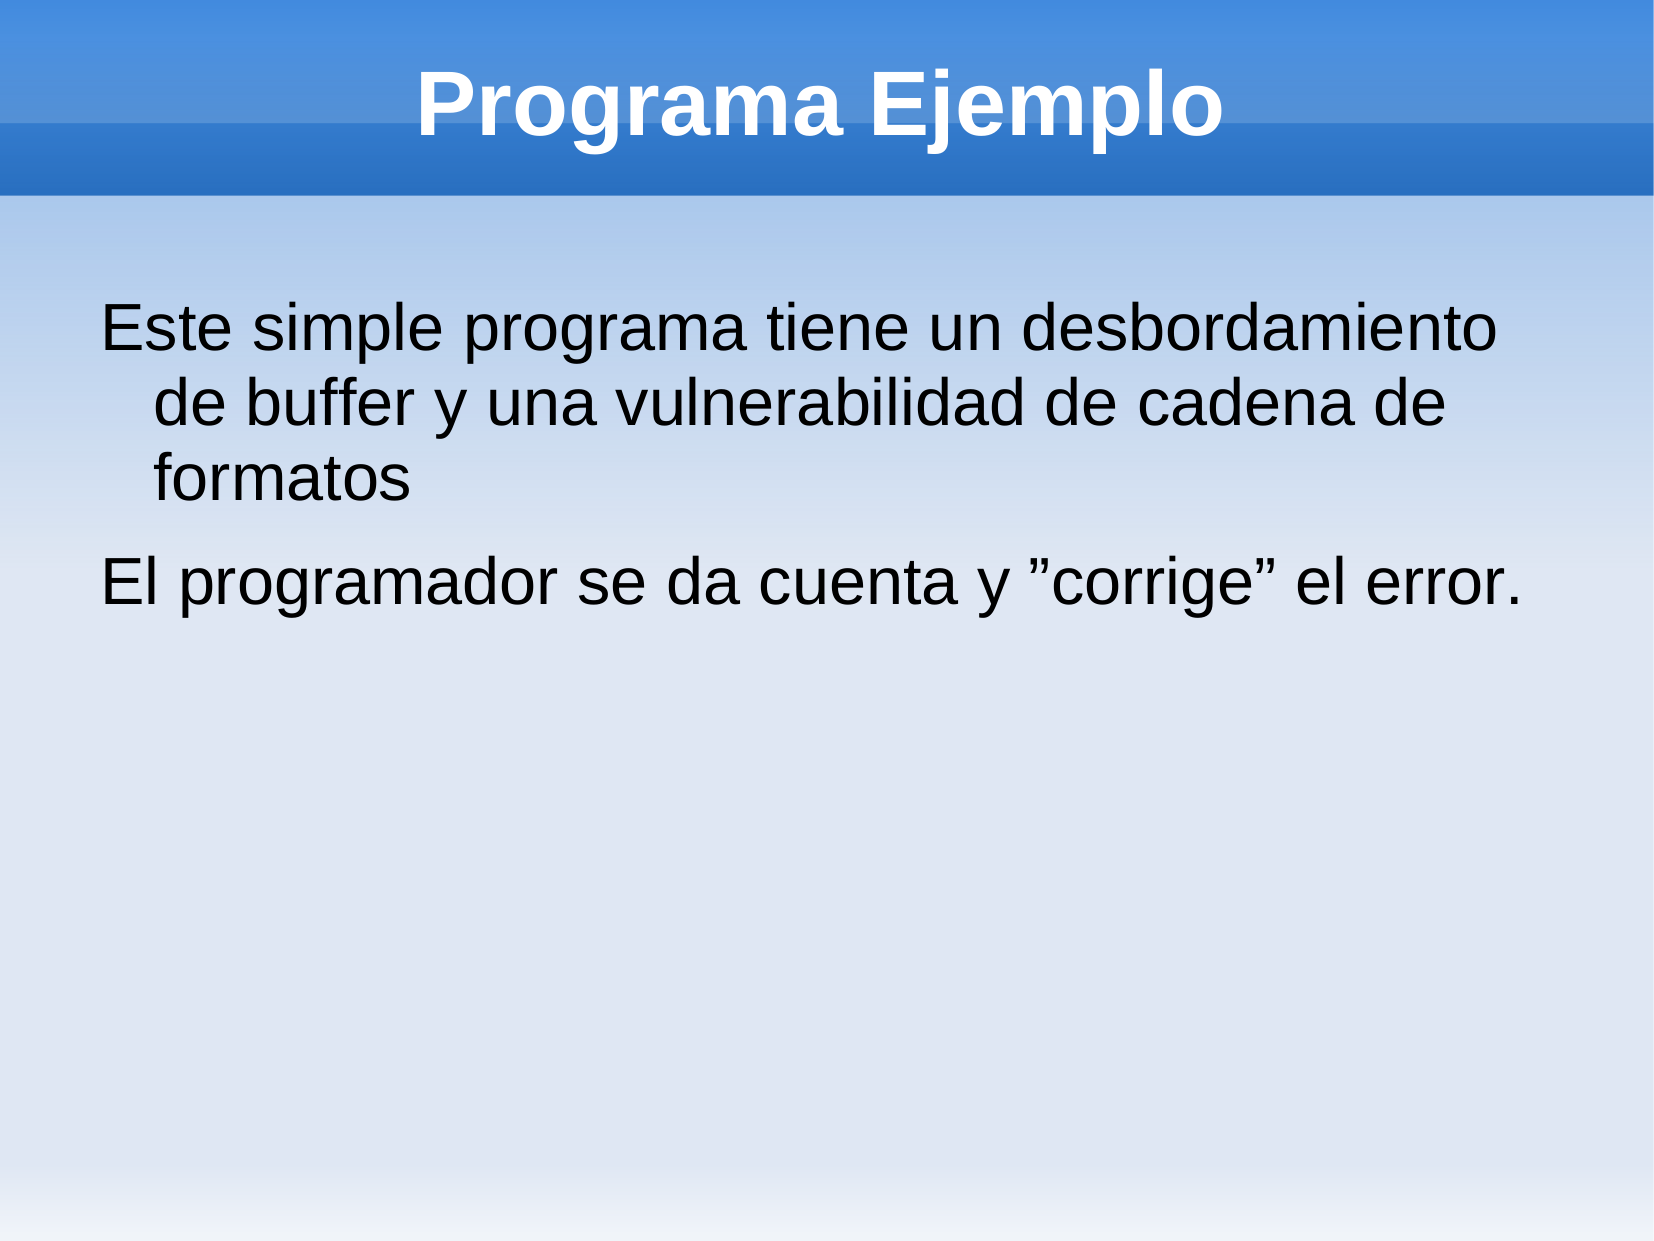

# Programa Ejemplo
Este simple programa tiene un desbordamiento de buffer y una vulnerabilidad de cadena de formatos
El programador se da cuenta y ”corrige” el error.